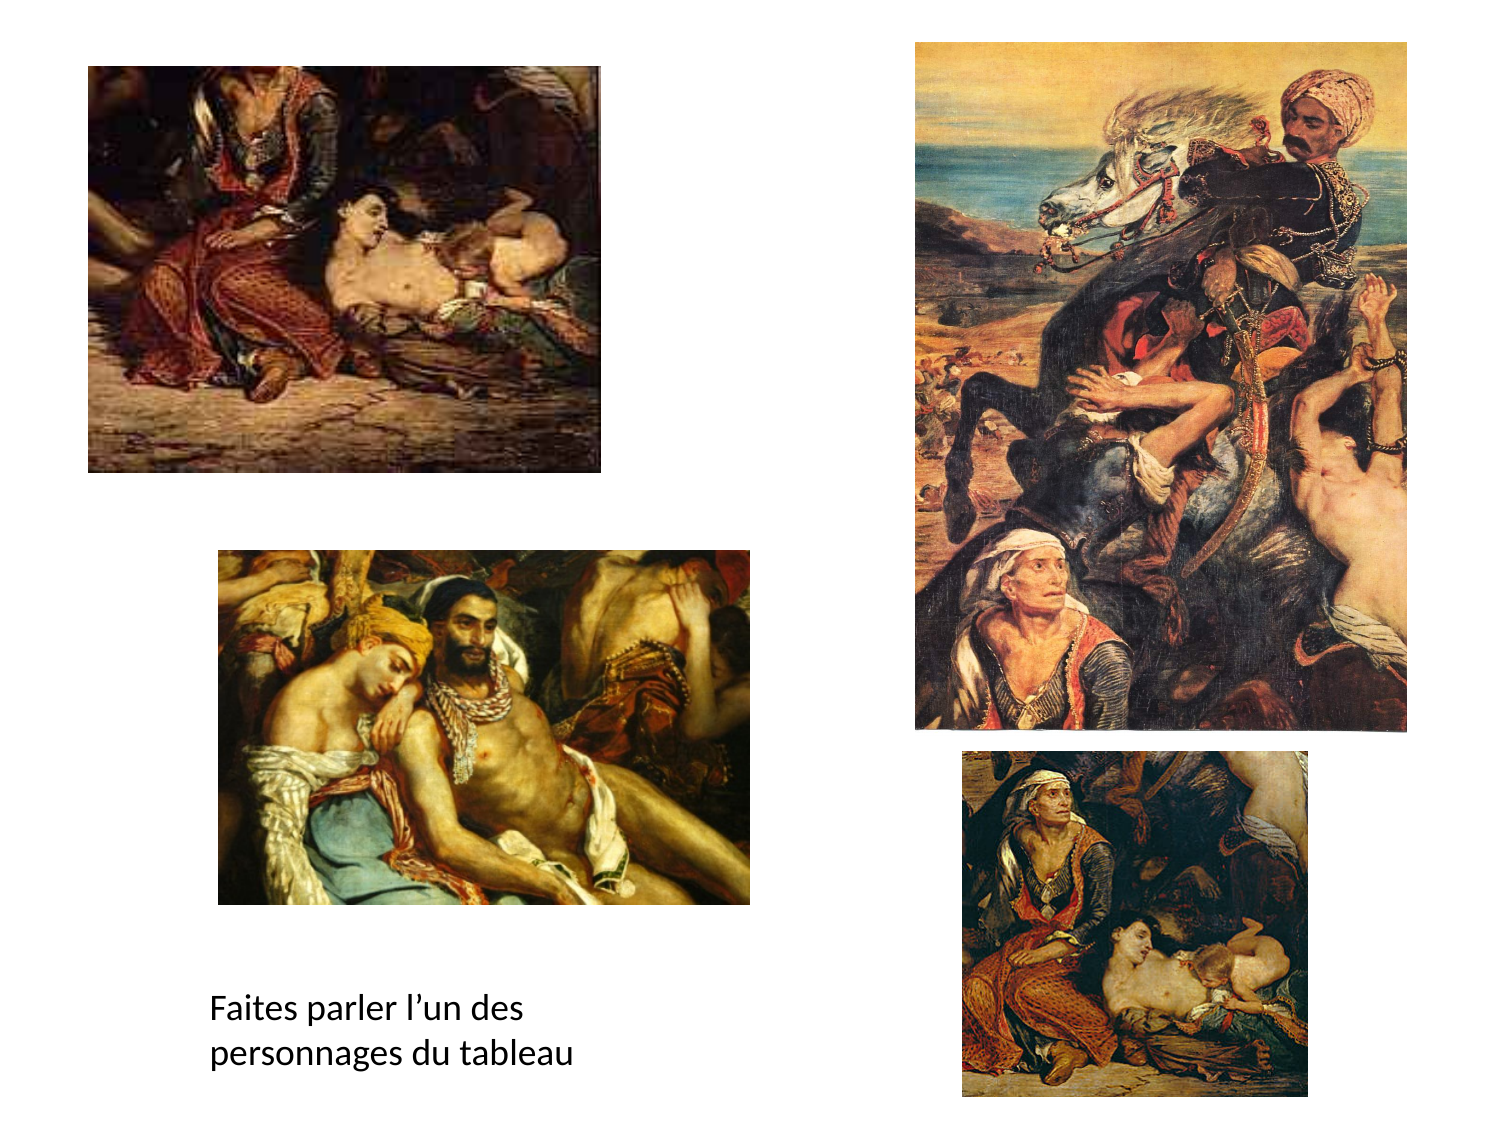

#
Faites parler l’un des personnages du tableau